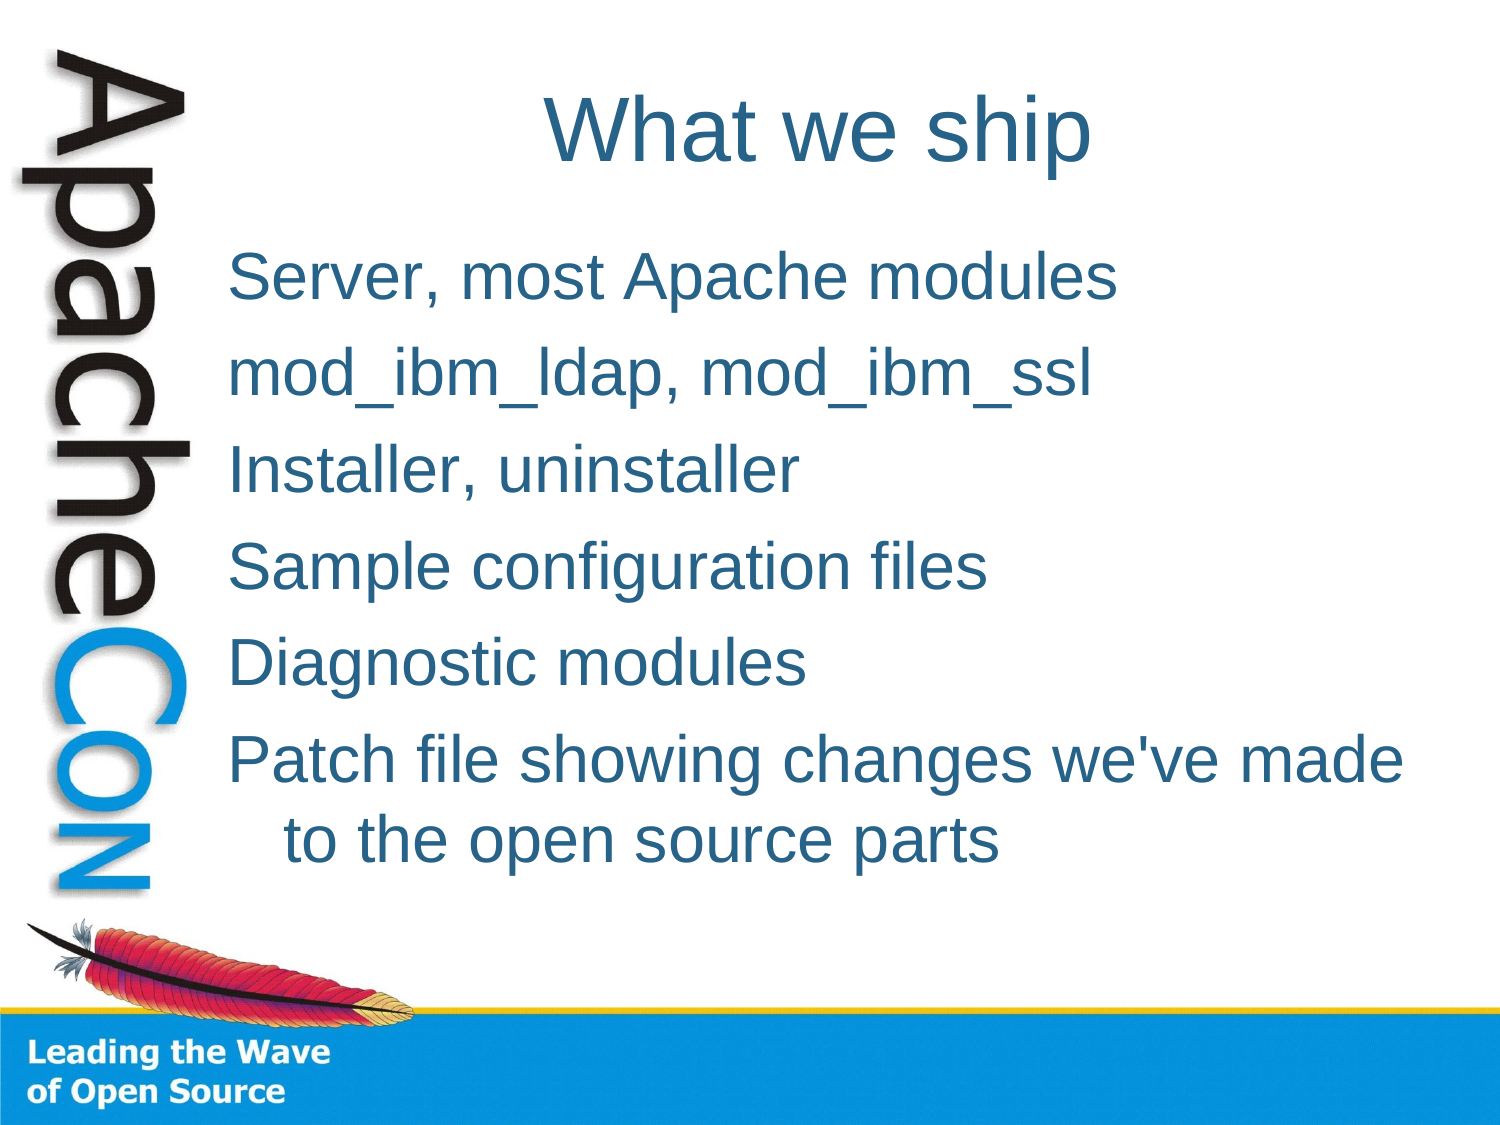

# What we ship
Server, most Apache modules
mod_ibm_ldap, mod_ibm_ssl
Installer, uninstaller
Sample configuration files
Diagnostic modules
Patch file showing changes we've made to the open source parts